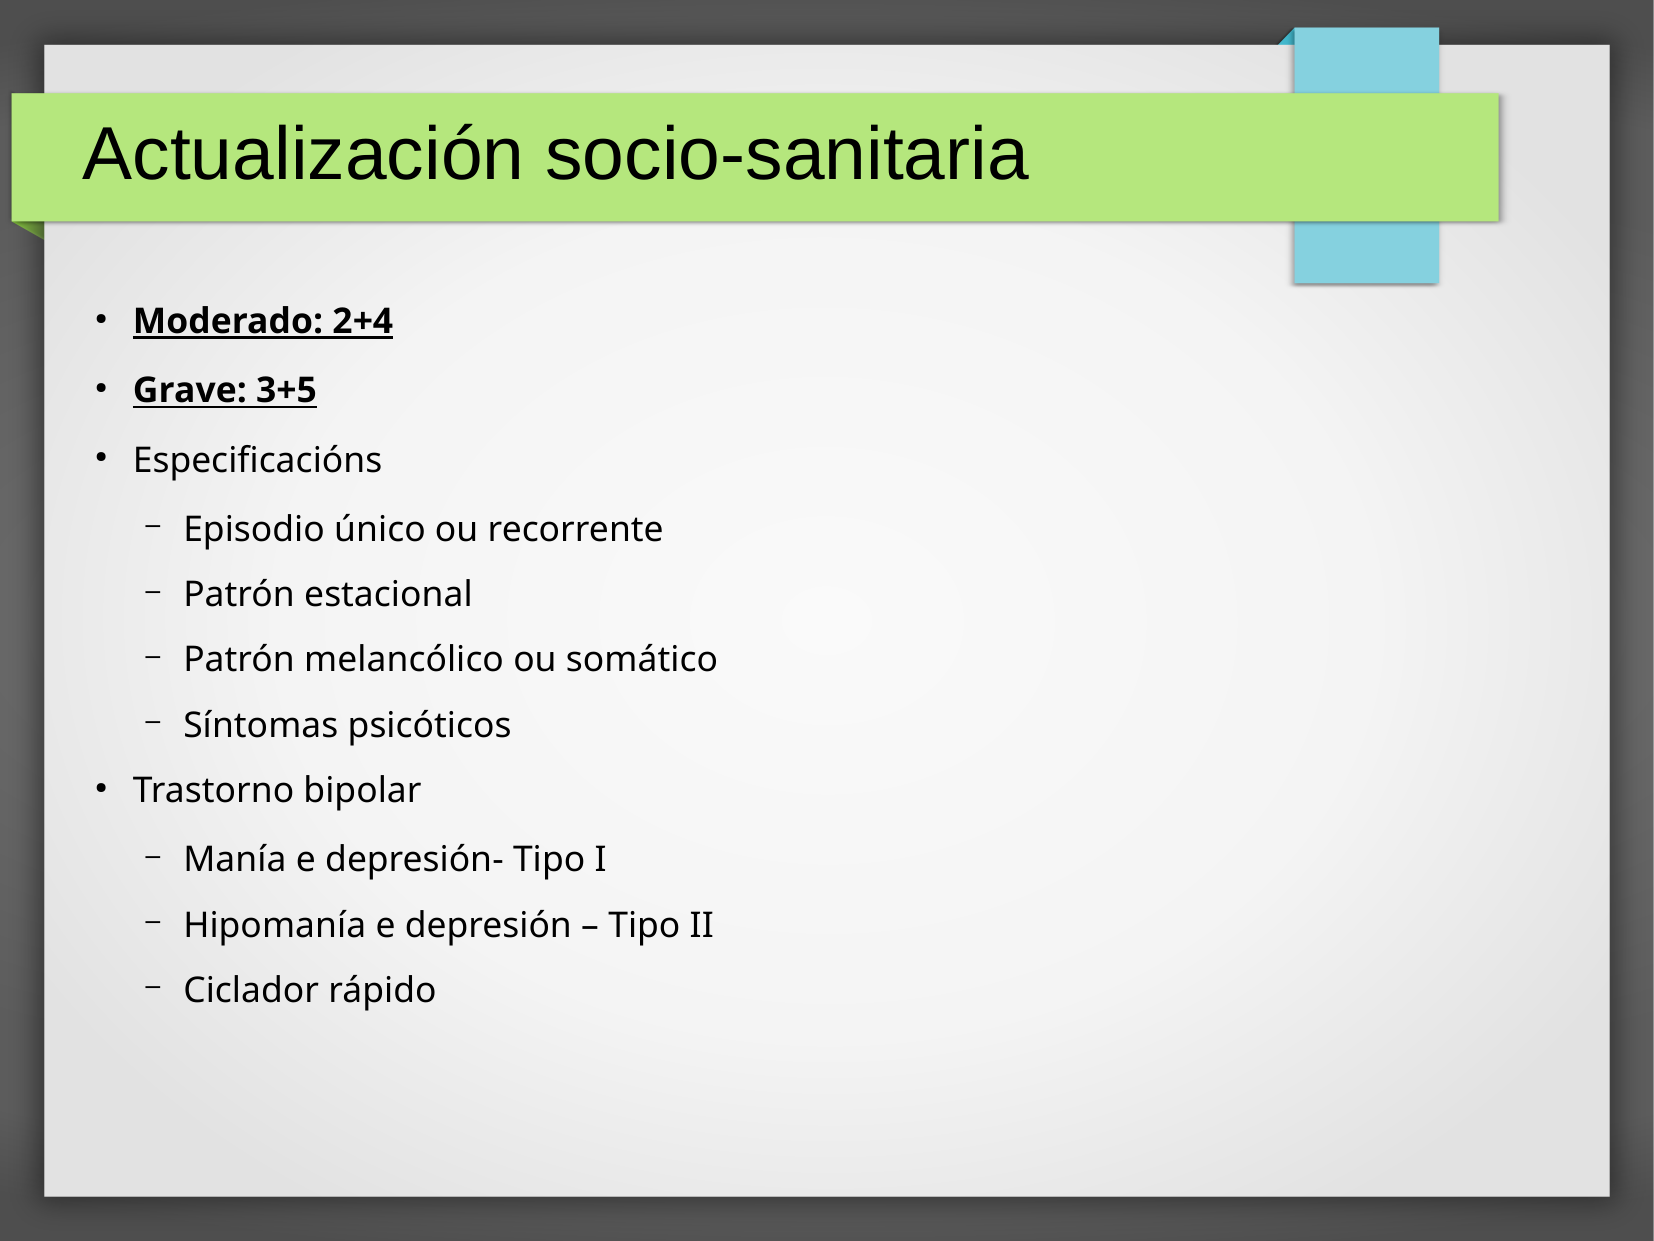

# Actualización socio-sanitaria
Moderado: 2+4
Grave: 3+5
Especificacións
Episodio único ou recorrente
Patrón estacional
Patrón melancólico ou somático
Síntomas psicóticos
Trastorno bipolar
Manía e depresión- Tipo I
Hipomanía e depresión – Tipo II
Ciclador rápido